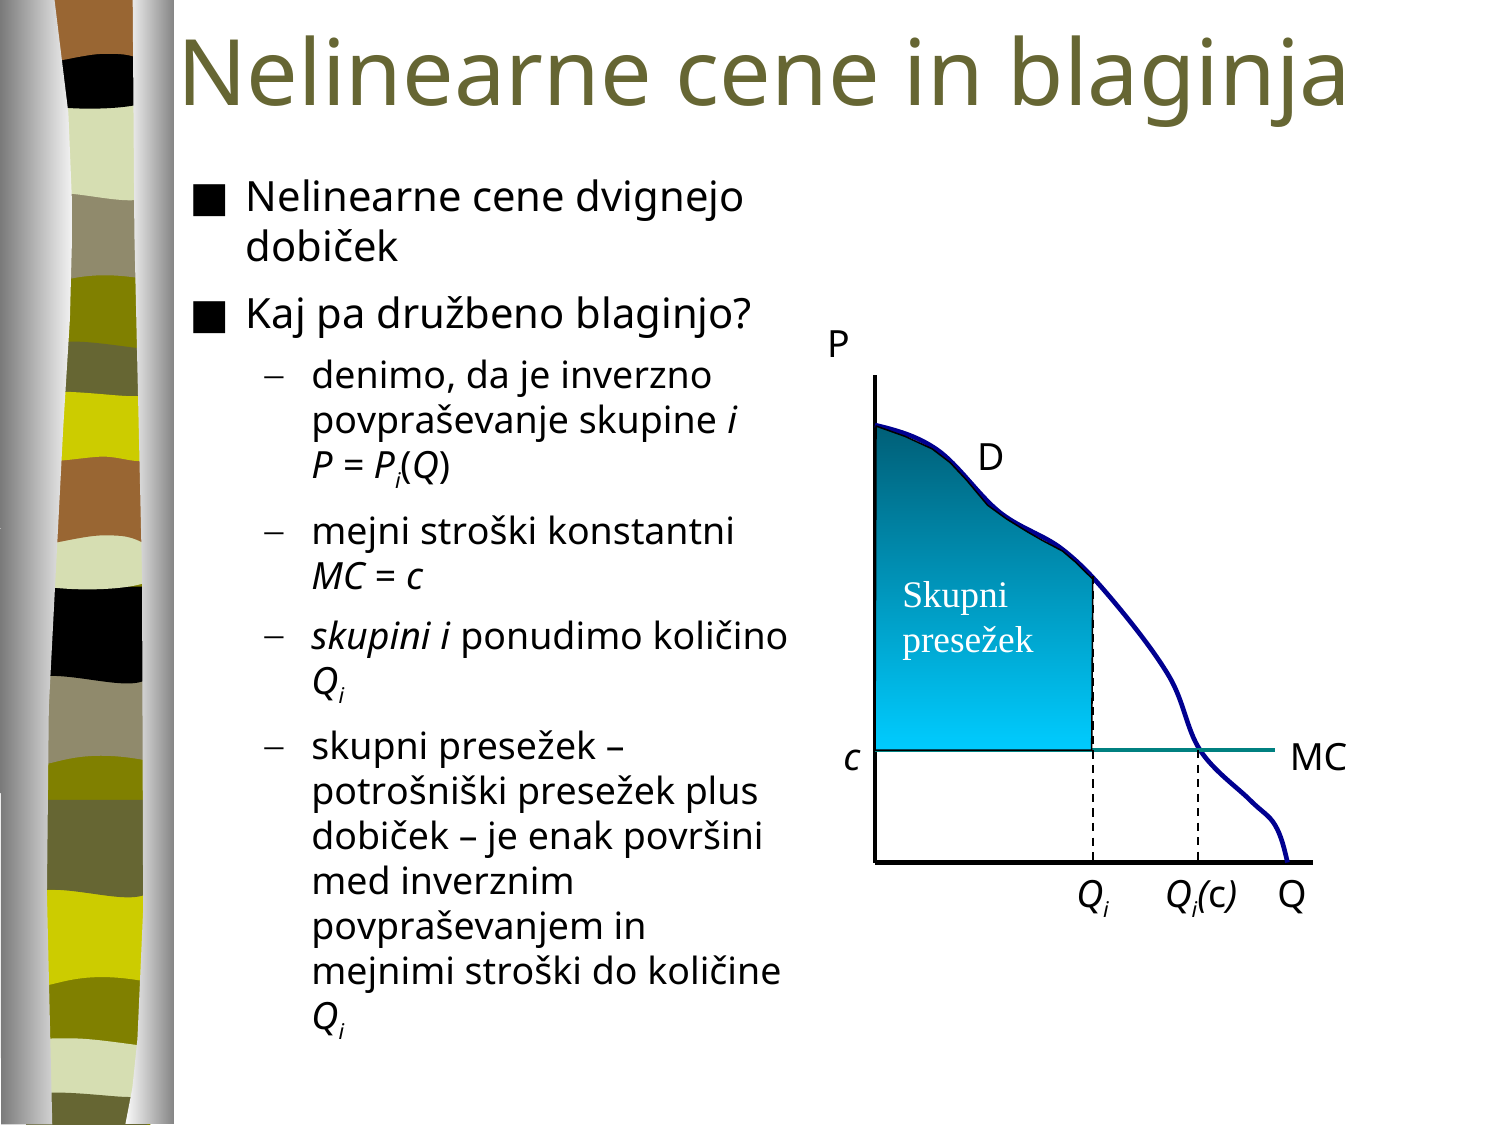

# Nelinearne cene in blaginja
Nelinearne cene dvignejo dobiček
Kaj pa družbeno blaginjo?
denimo, da je inverzno povpraševanje skupine i P = Pi(Q)
mejni stroški konstantni MC = c
skupini i ponudimo količino Qi
skupni presežek – potrošniški presežek plus dobiček – je enak površini med inverznim povpraševanjem in mejnimi stroški do količine Qi
P
D
Skupni presežek
c
MC
Qi
Qi(c)
Q